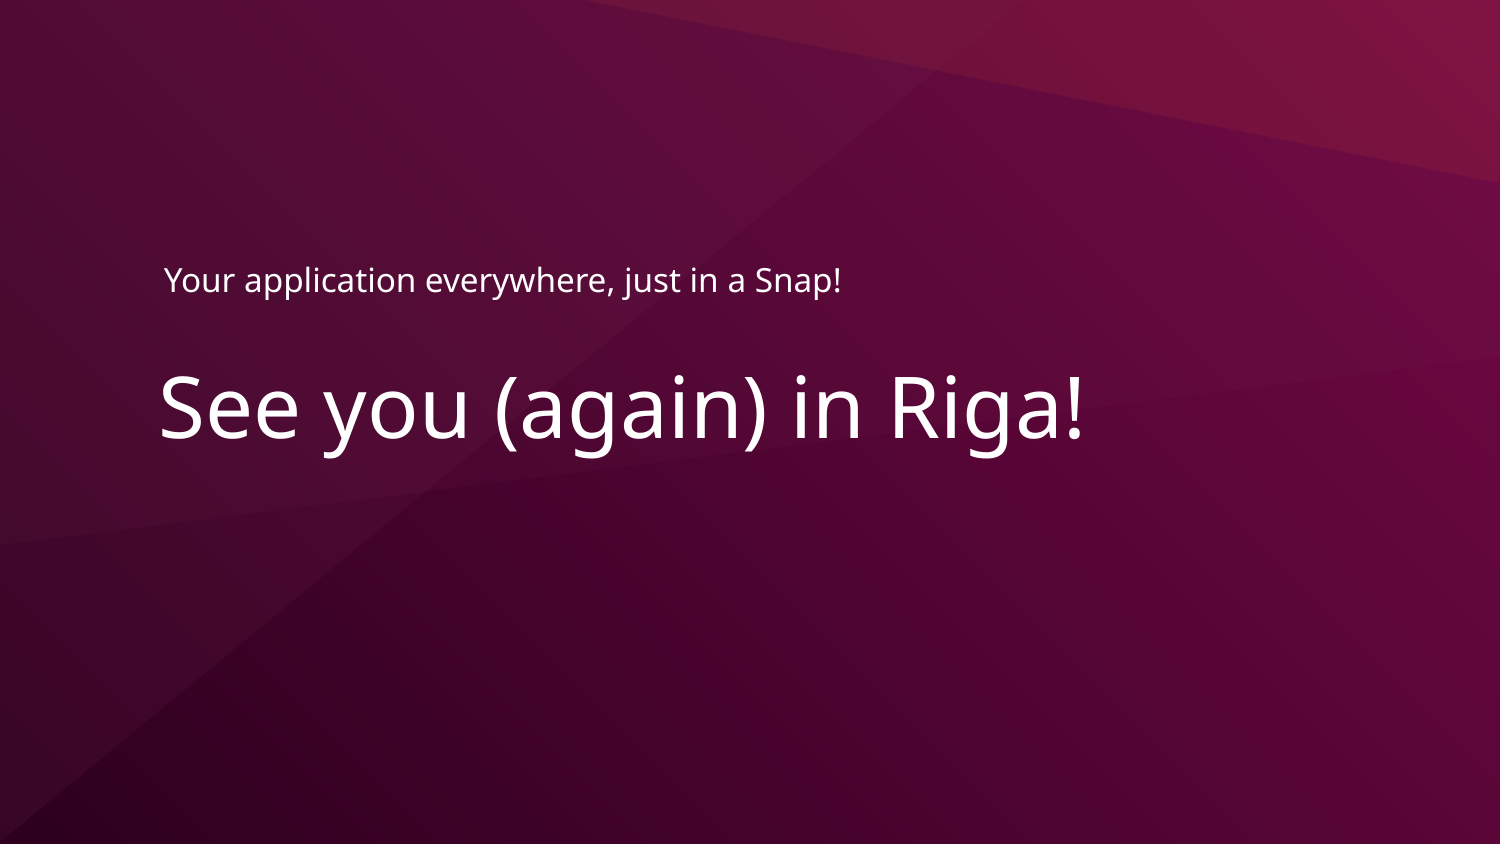

Your application everywhere, just in a Snap!
# See you (again) in Riga!